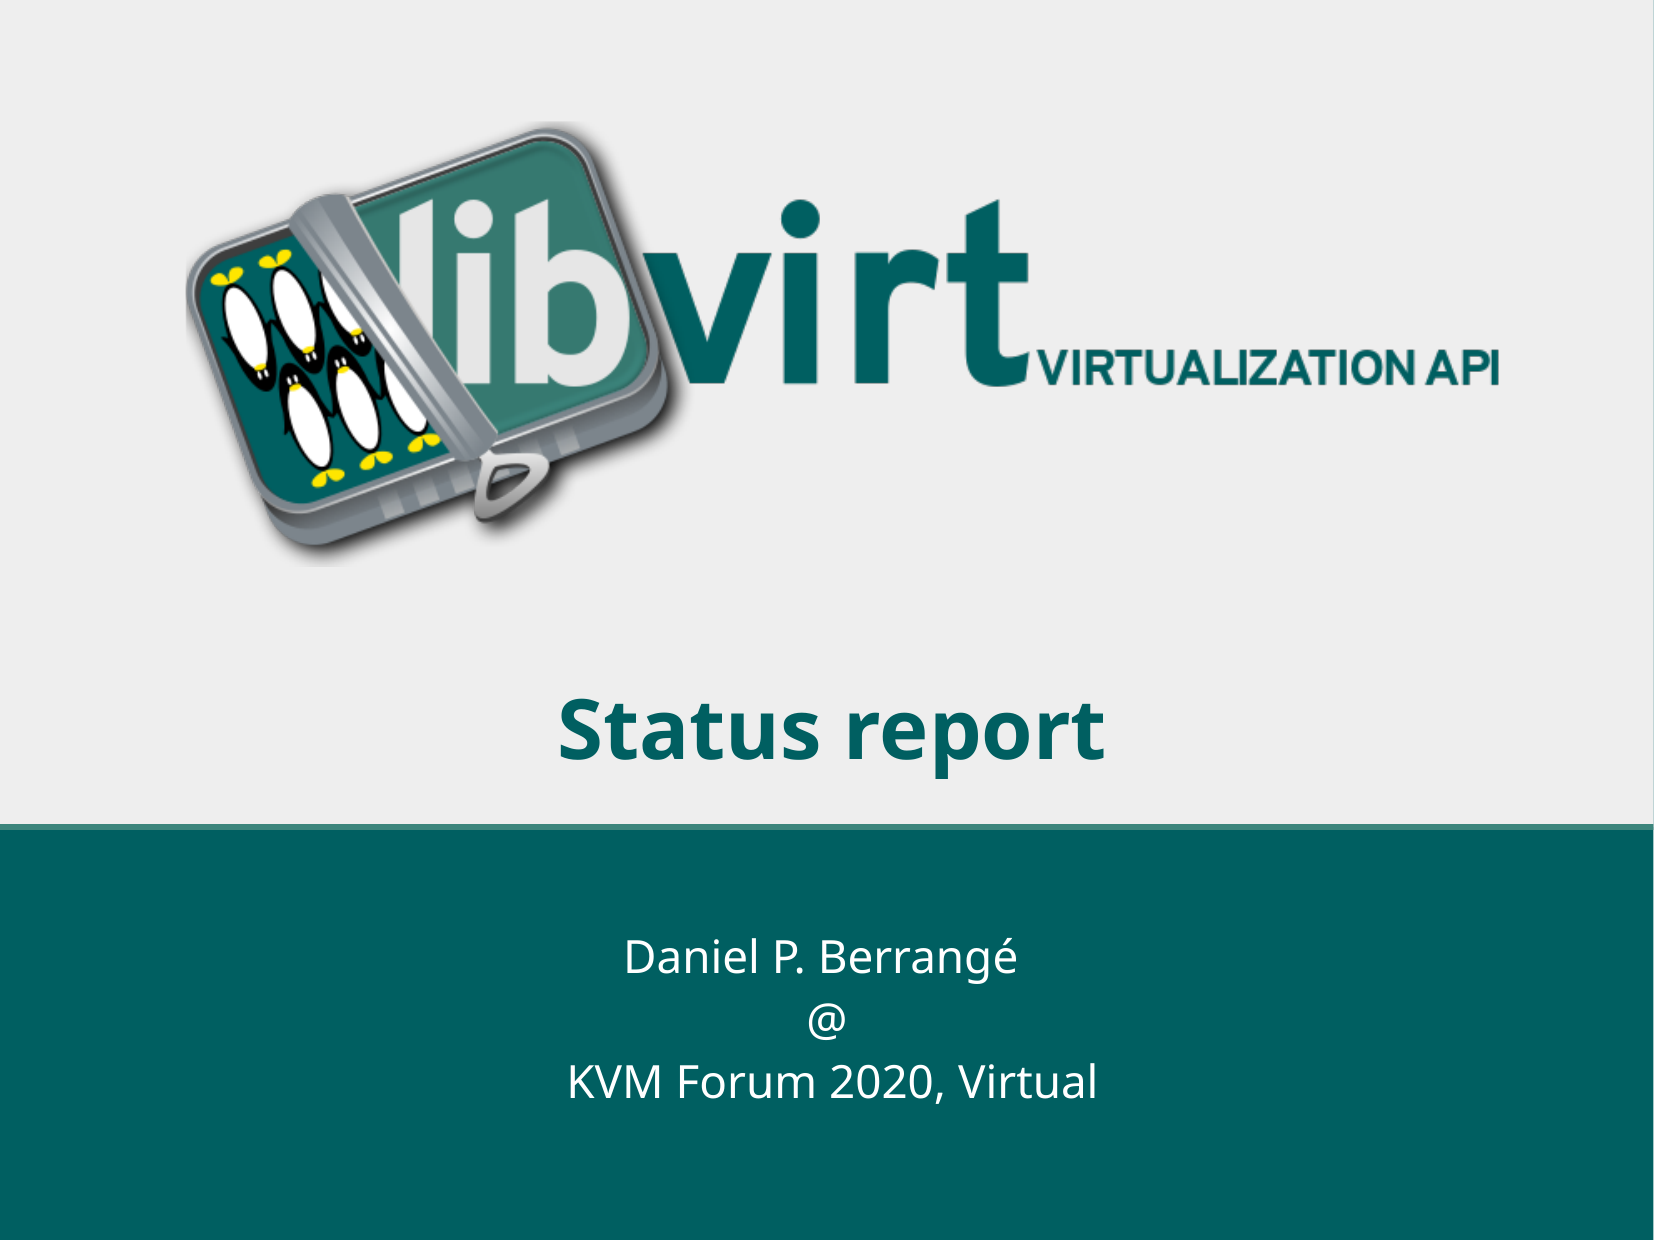

# Status report
Daniel P. Berrangé
@
 KVM Forum 2020, Virtual